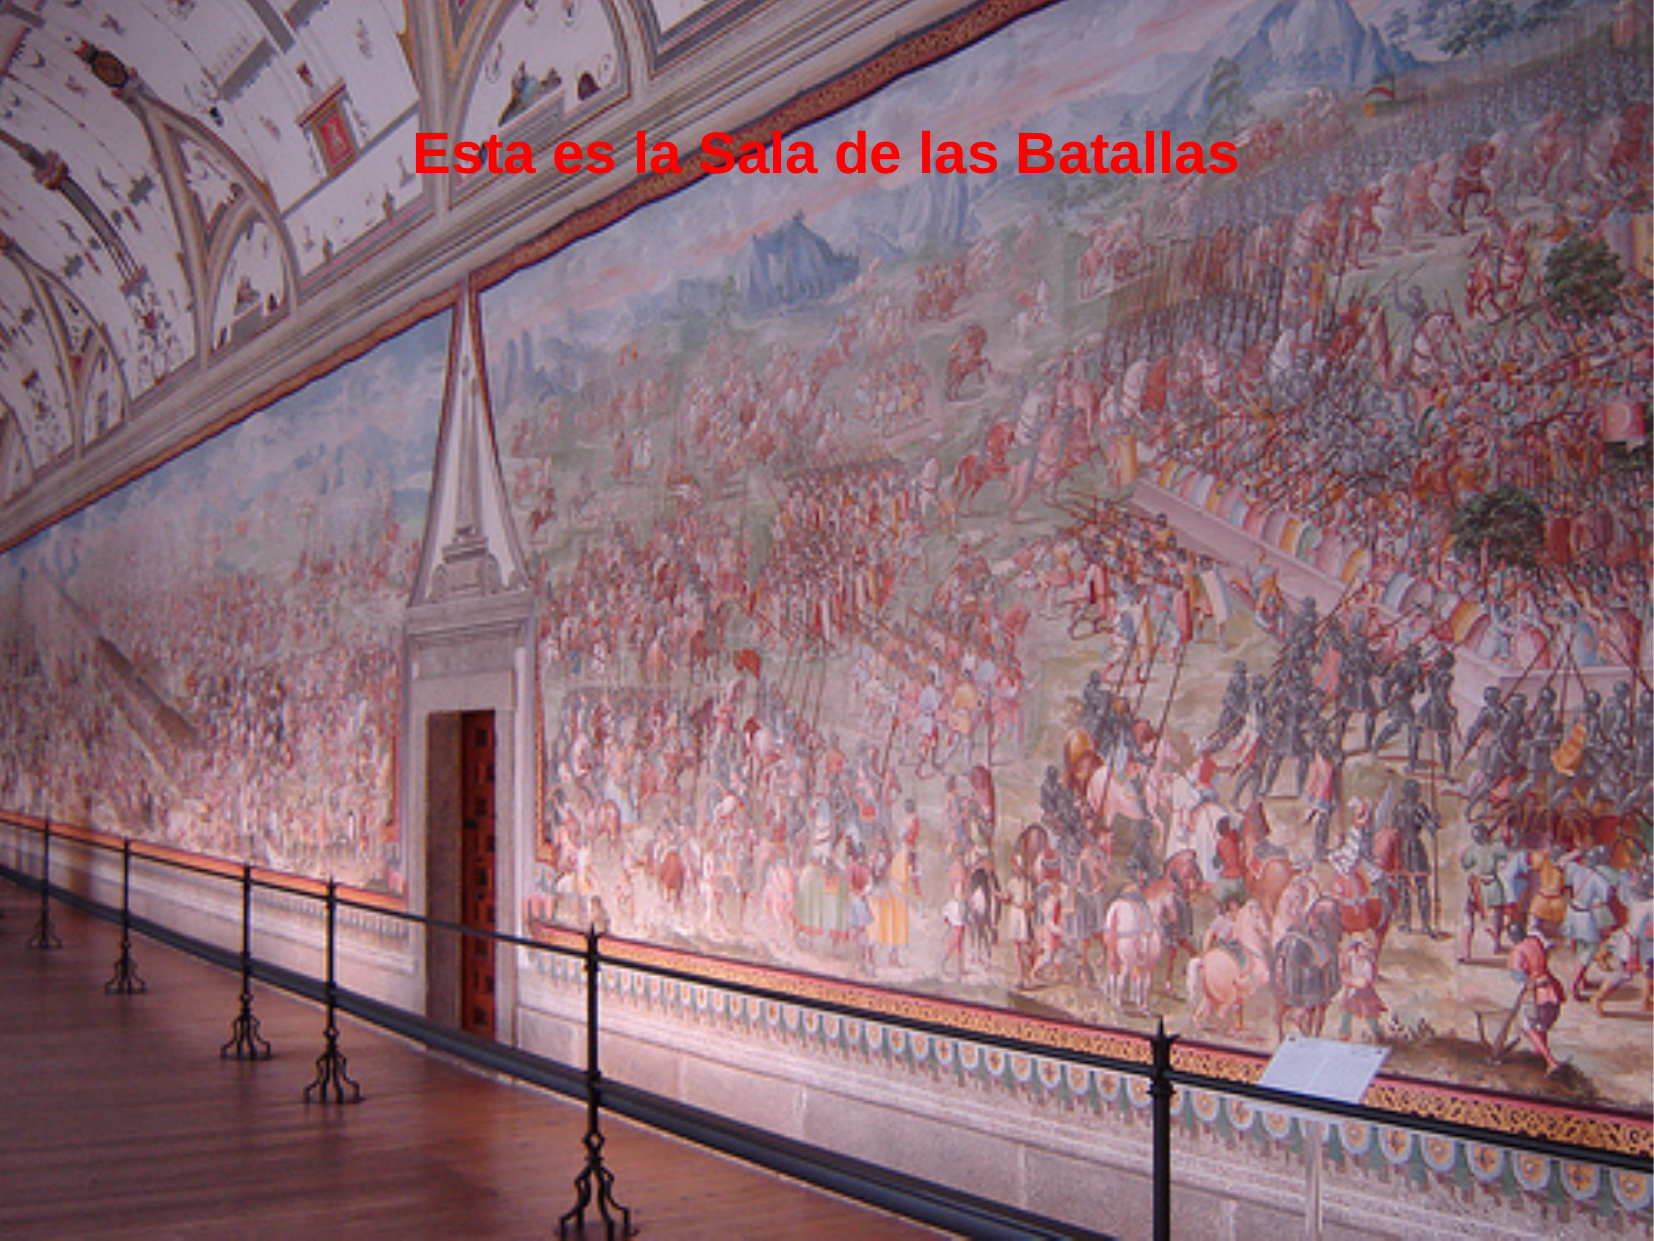

# Esta es la Sala de las Batallas